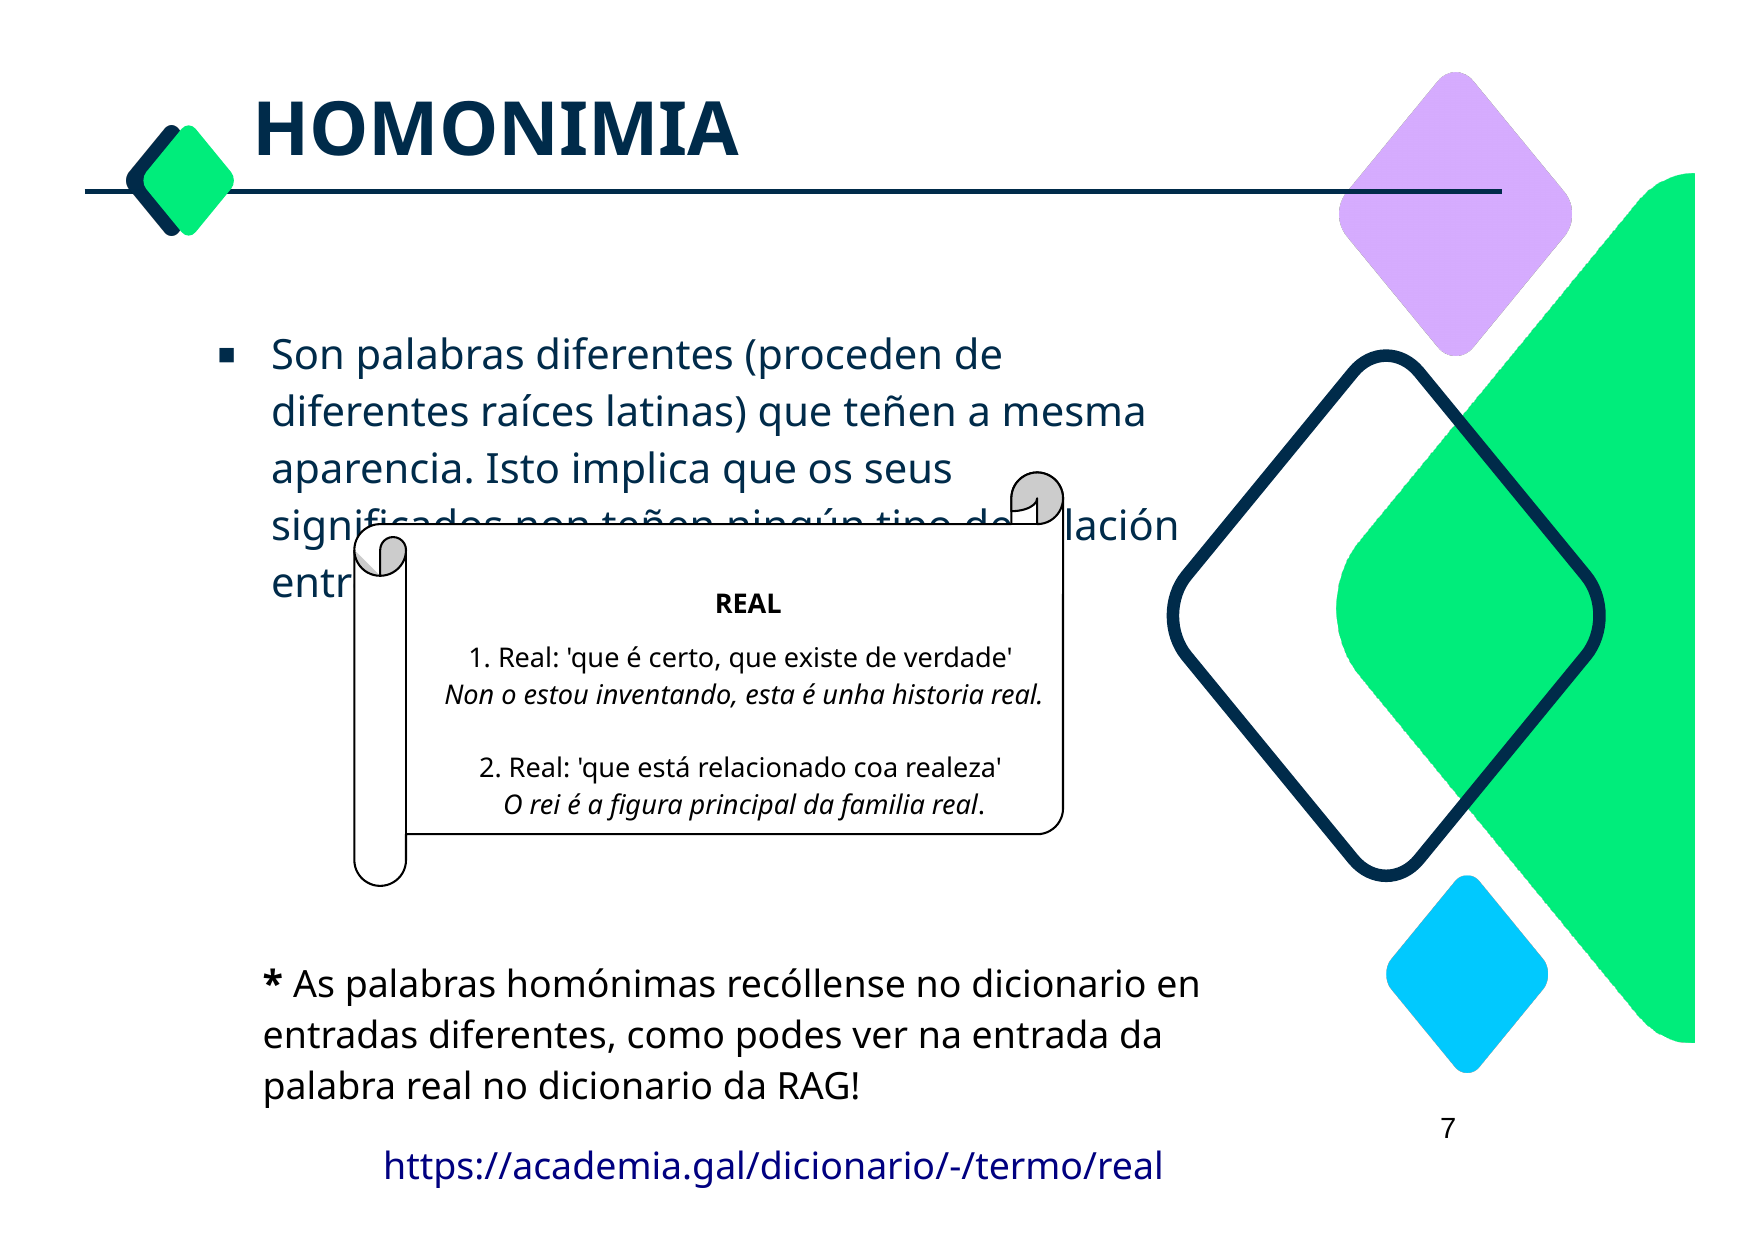

# HOMONIMIA
Son palabras diferentes (proceden de diferentes raíces latinas) que teñen a mesma aparencia. Isto implica que os seus significados non teñen ningún tipo de relación entre si.
1. Real: 'que é certo, que existe de verdade'
Non o estou inventando, esta é unha historia real.
2. Real: 'que está relacionado coa realeza'
O rei é a figura principal da familia real.
REAL
* As palabras homónimas recóllense no dicionario en entradas diferentes, como podes ver na entrada da palabra real no dicionario da RAG!
https://academia.gal/dicionario/-/termo/real